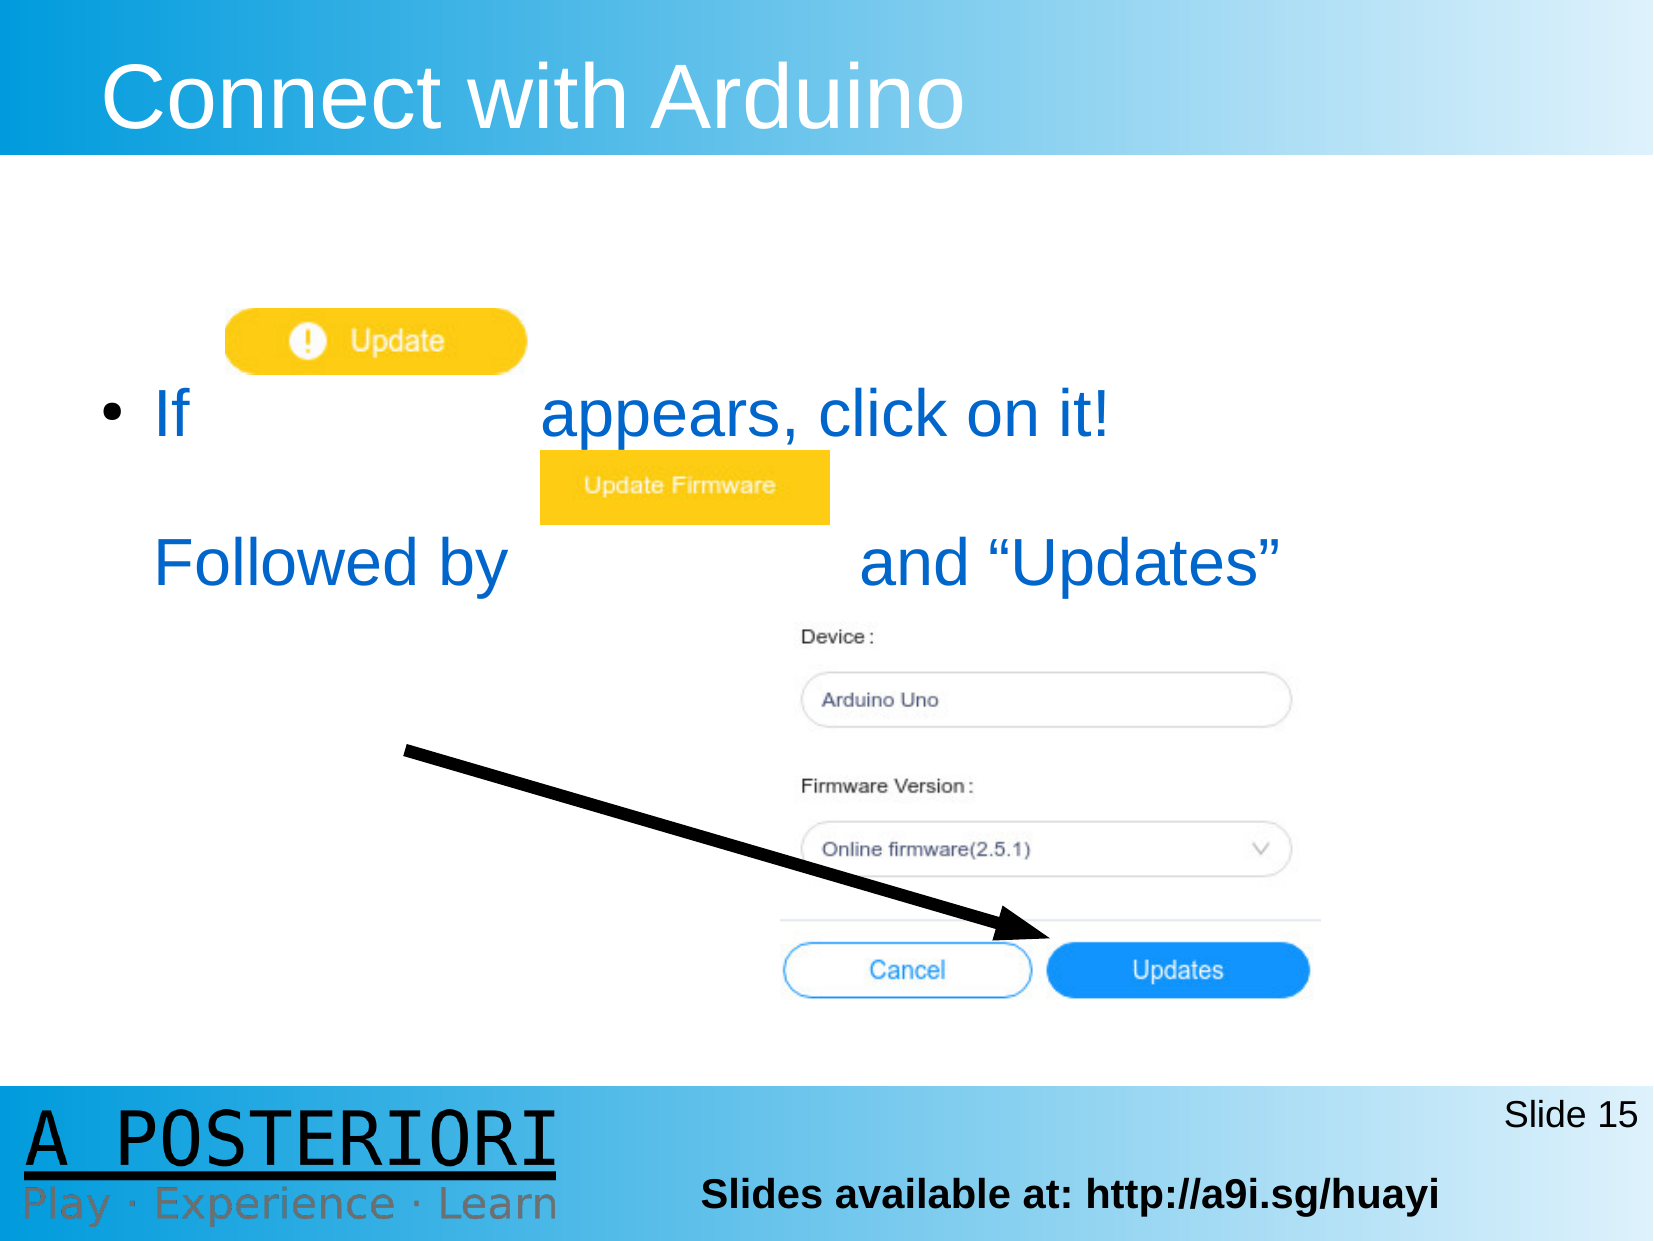

# Connect with Arduino
If appears, click on it!
Followed by and “Updates”